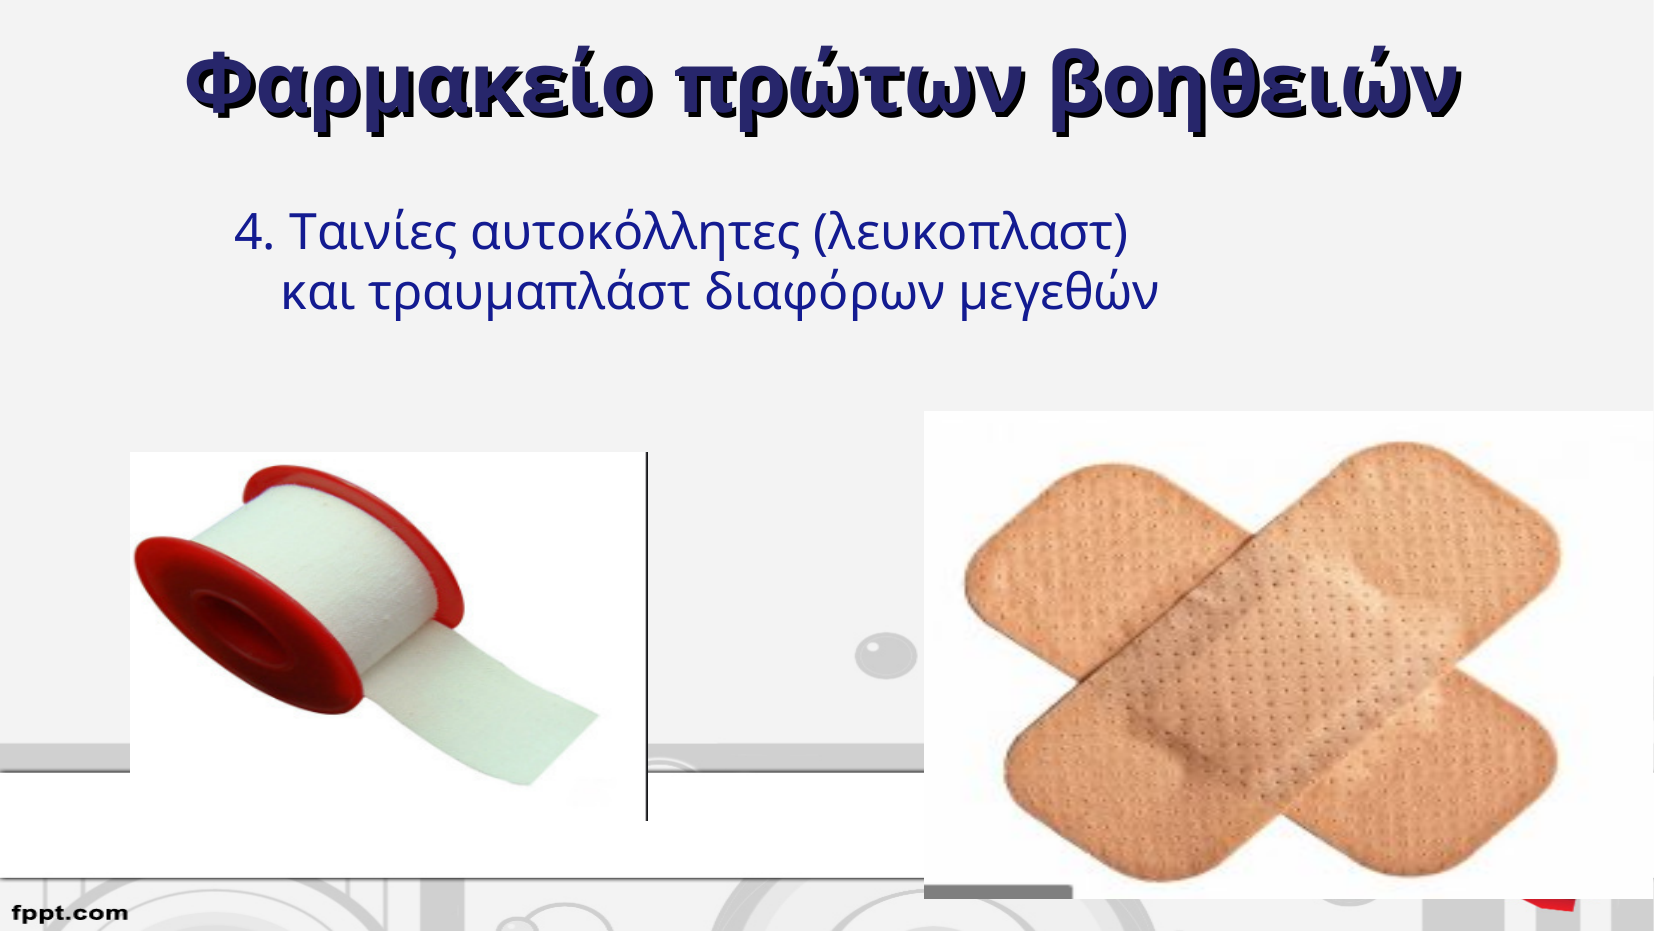

Φαρμακείο πρώτων βοηθειών
4. Ταινίες αυτοκόλλητες (λευκοπλαστ)
 και τραυμαπλάστ διαφόρων μεγεθών